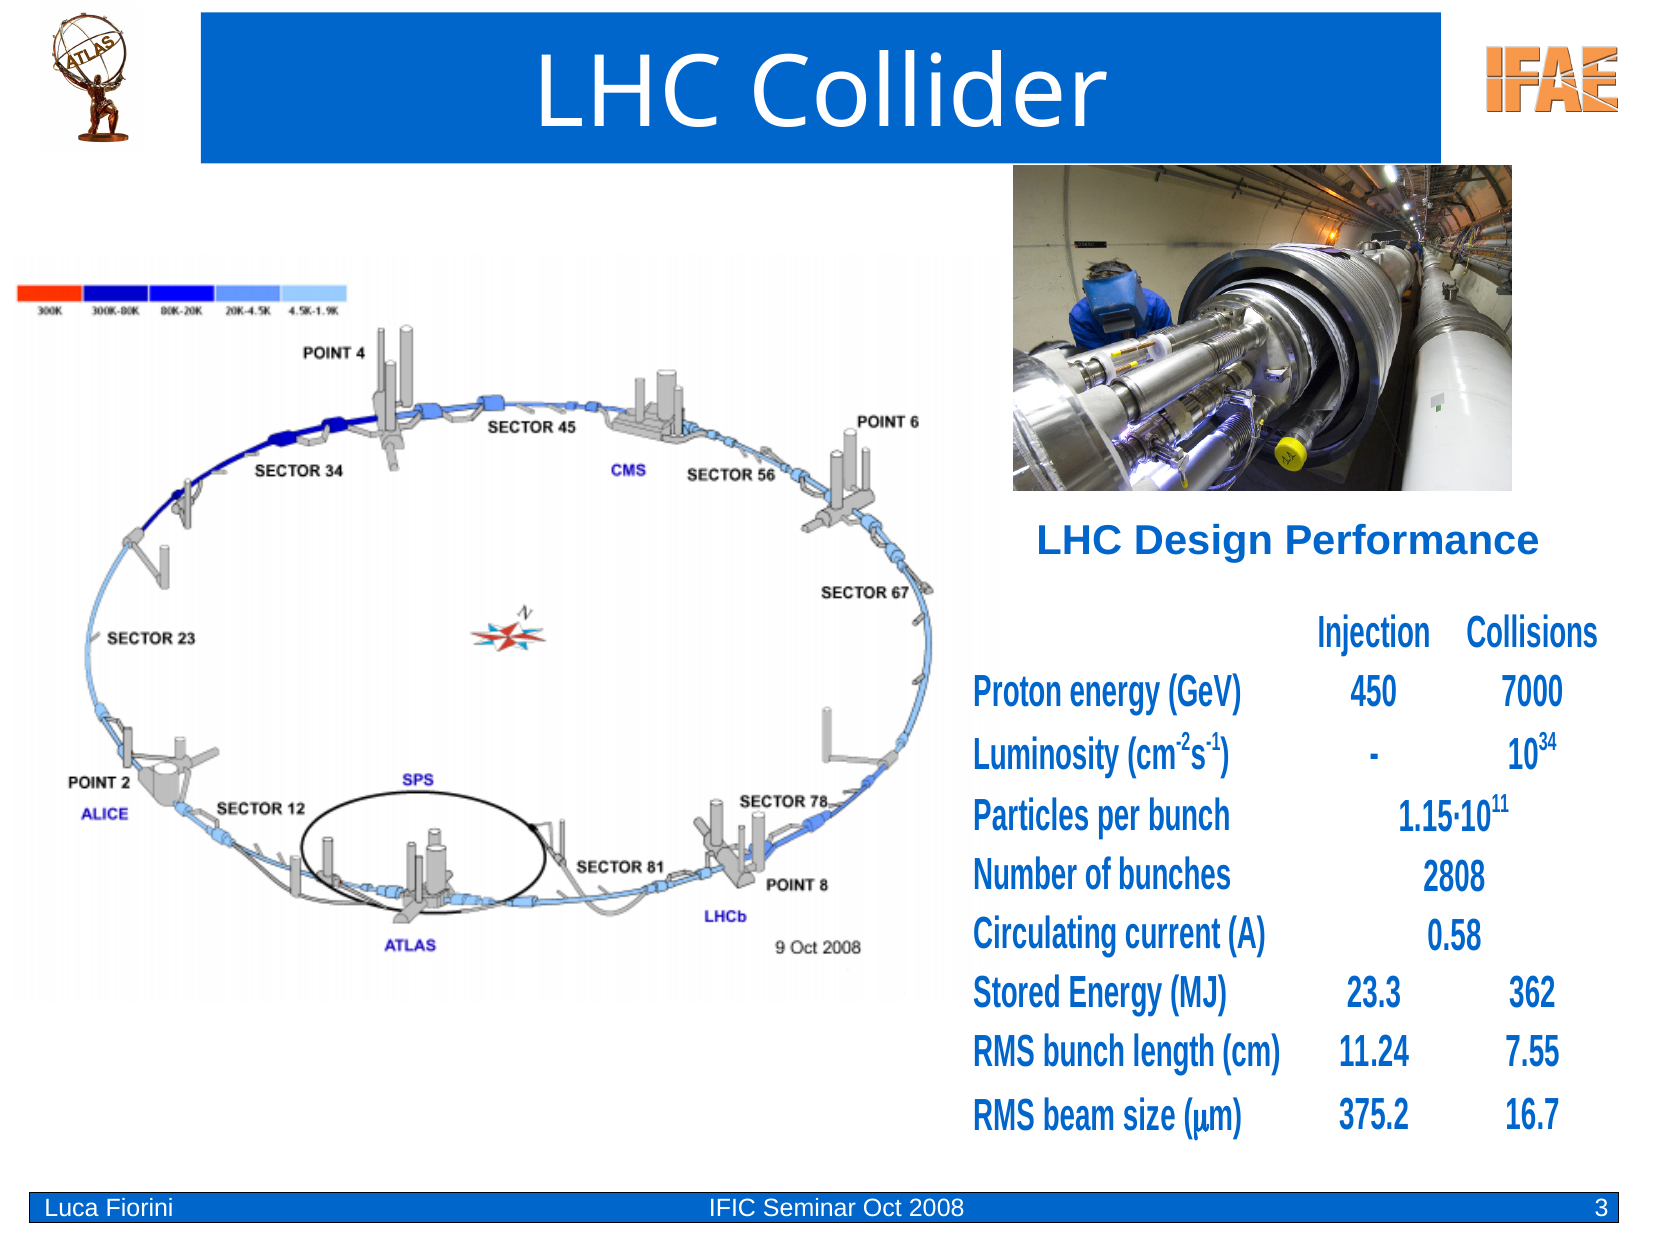

LHC Collider
LHC Design Performance
Luca Fiorini								IFIC Seminar Oct 2008									3